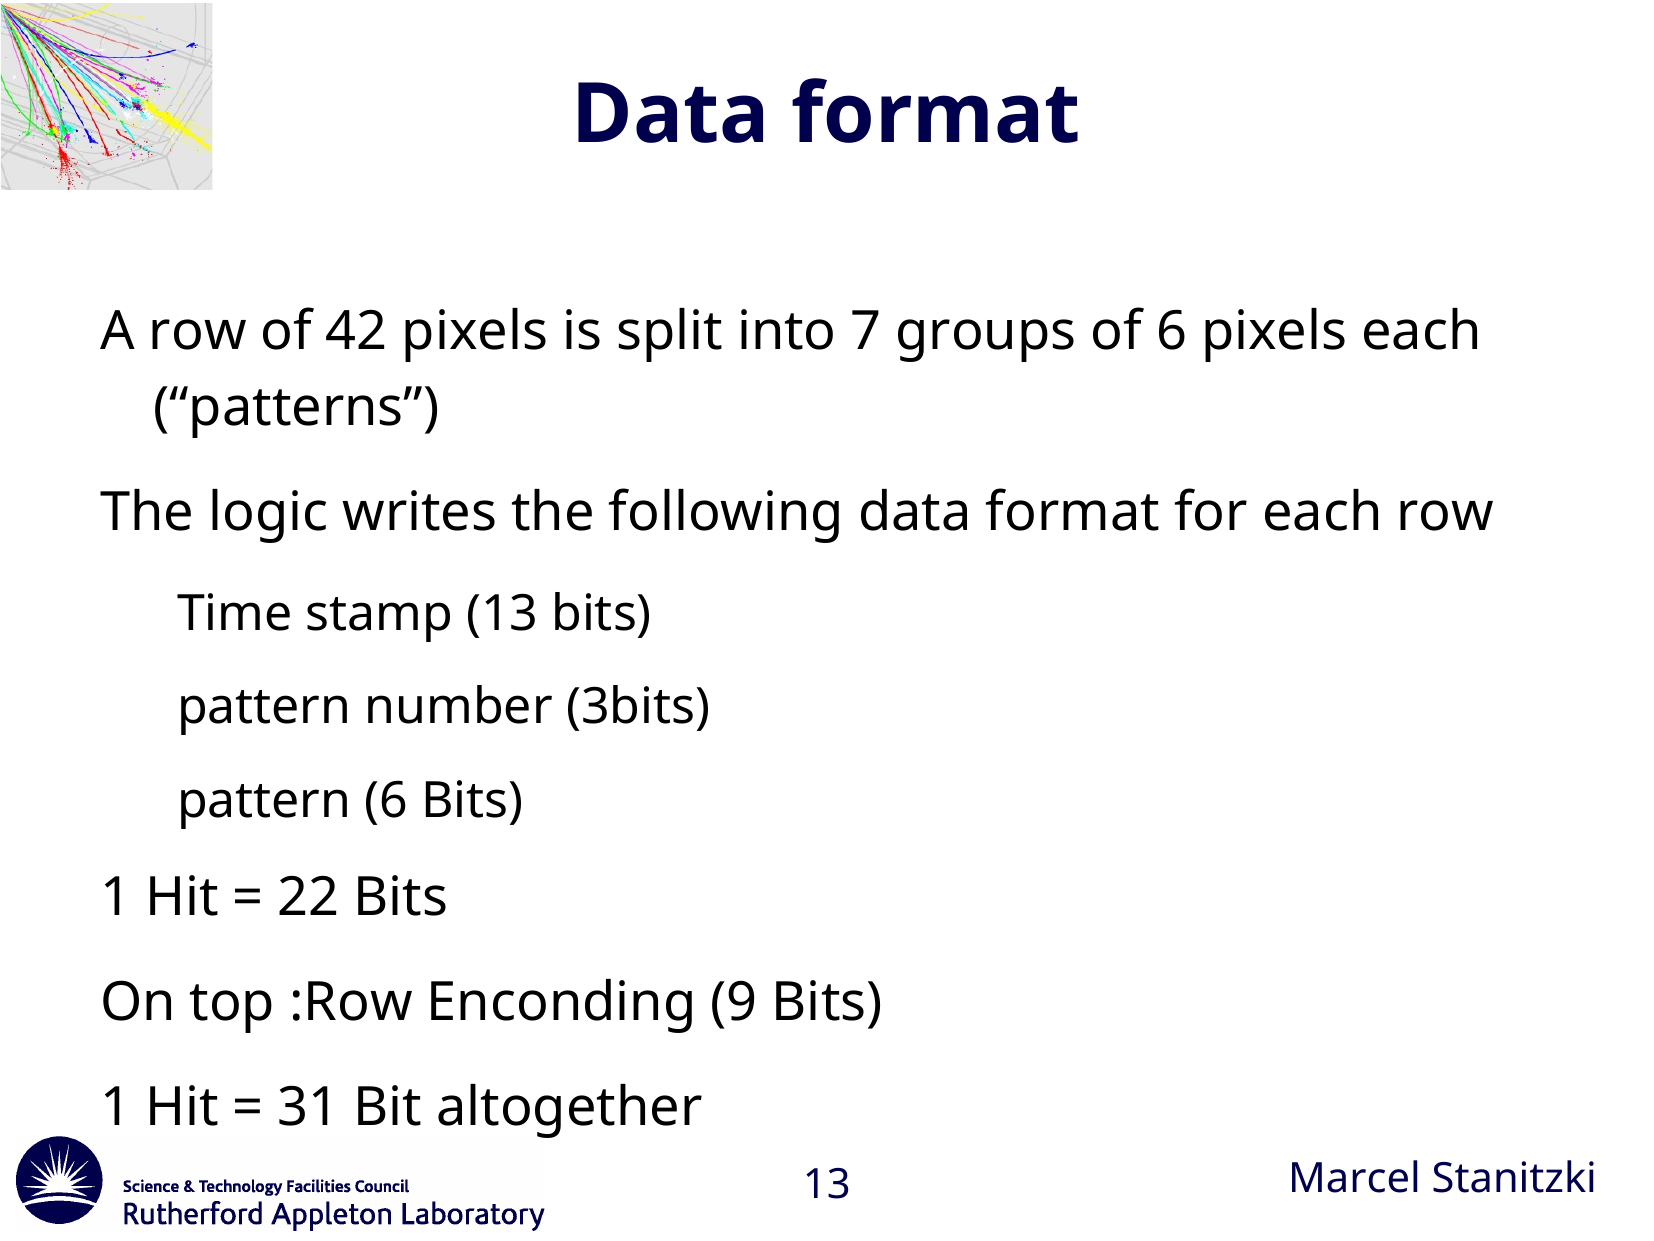

# Data format
A row of 42 pixels is split into 7 groups of 6 pixels each (“patterns”)
The logic writes the following data format for each row
Time stamp (13 bits)
pattern number (3bits)
pattern (6 Bits)
1 Hit = 22 Bits
On top :Row Enconding (9 Bits)
1 Hit = 31 Bit altogether